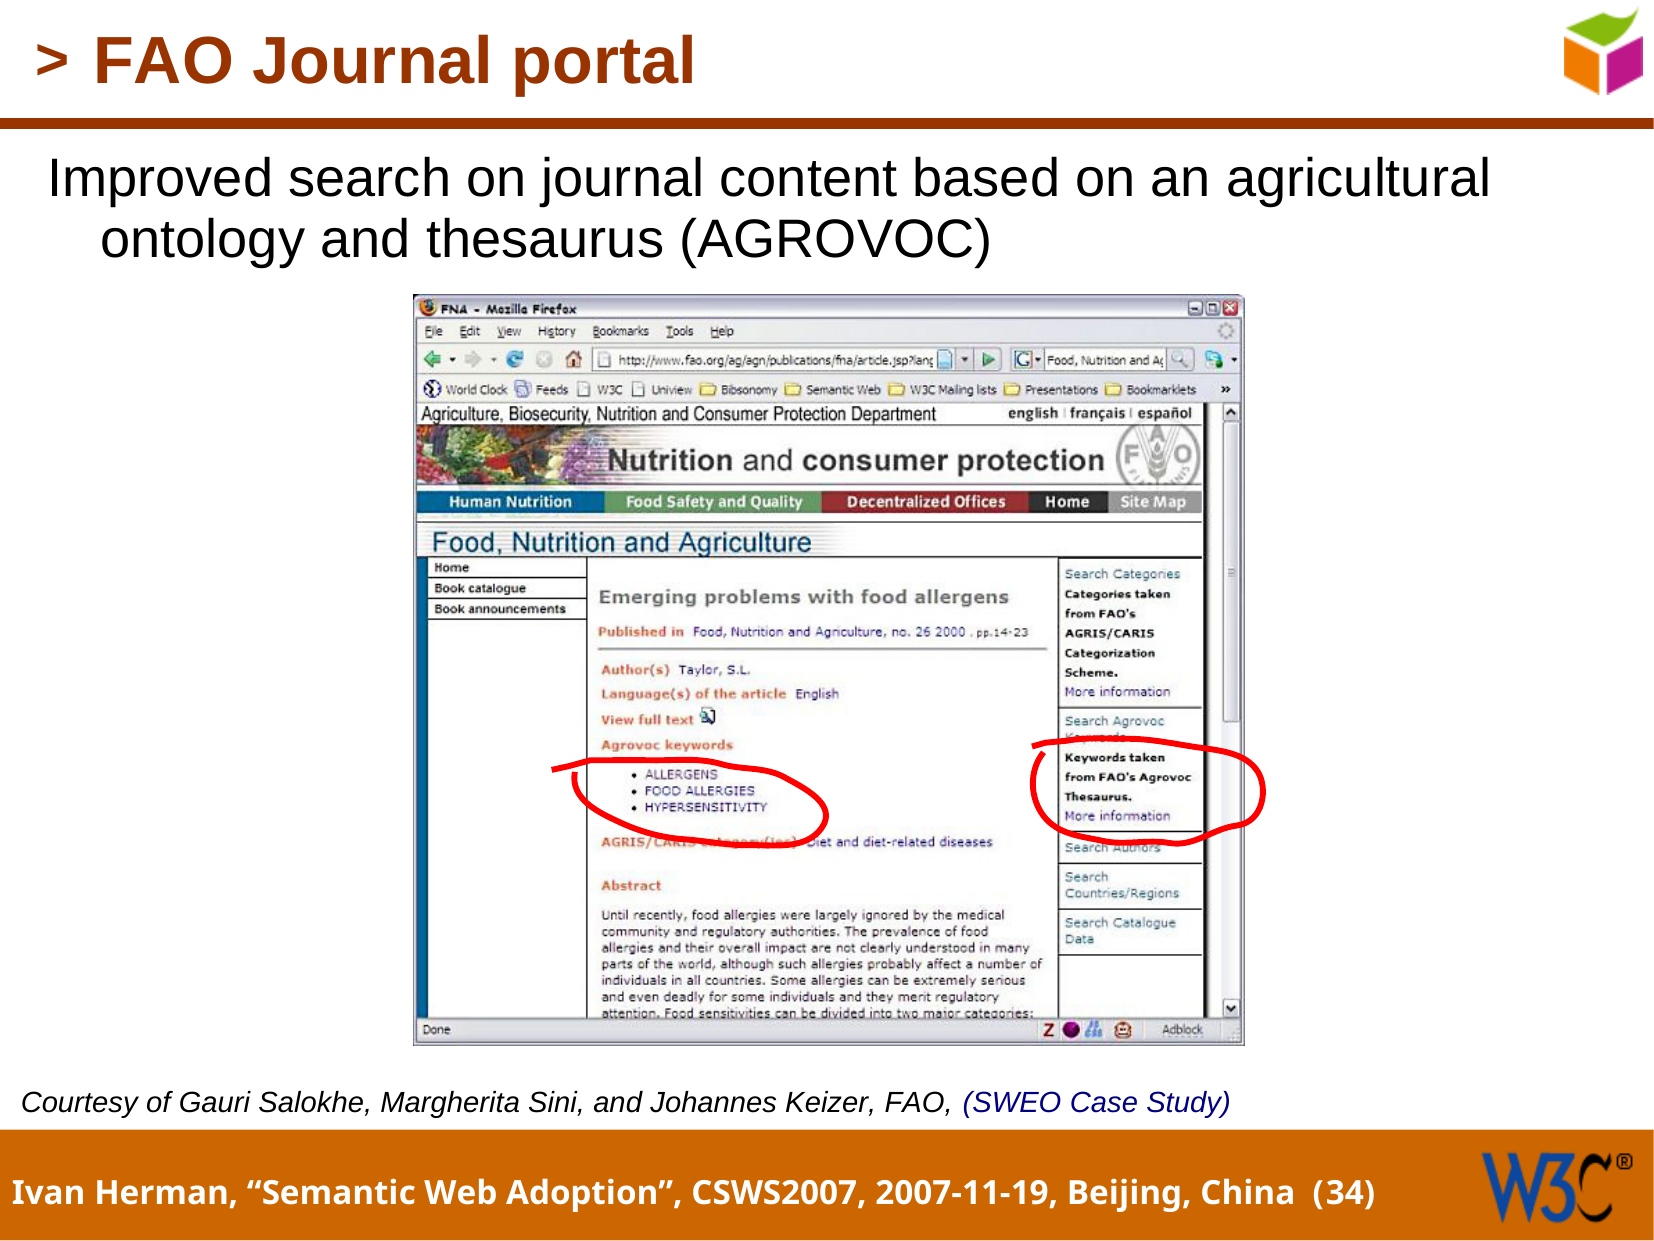

# FAO Journal portal
Improved search on journal content based on an agricultural ontology and thesaurus (AGROVOC)
Courtesy of Gauri Salokhe, Margherita Sini, and Johannes Keizer, FAO, (SWEO Case Study)